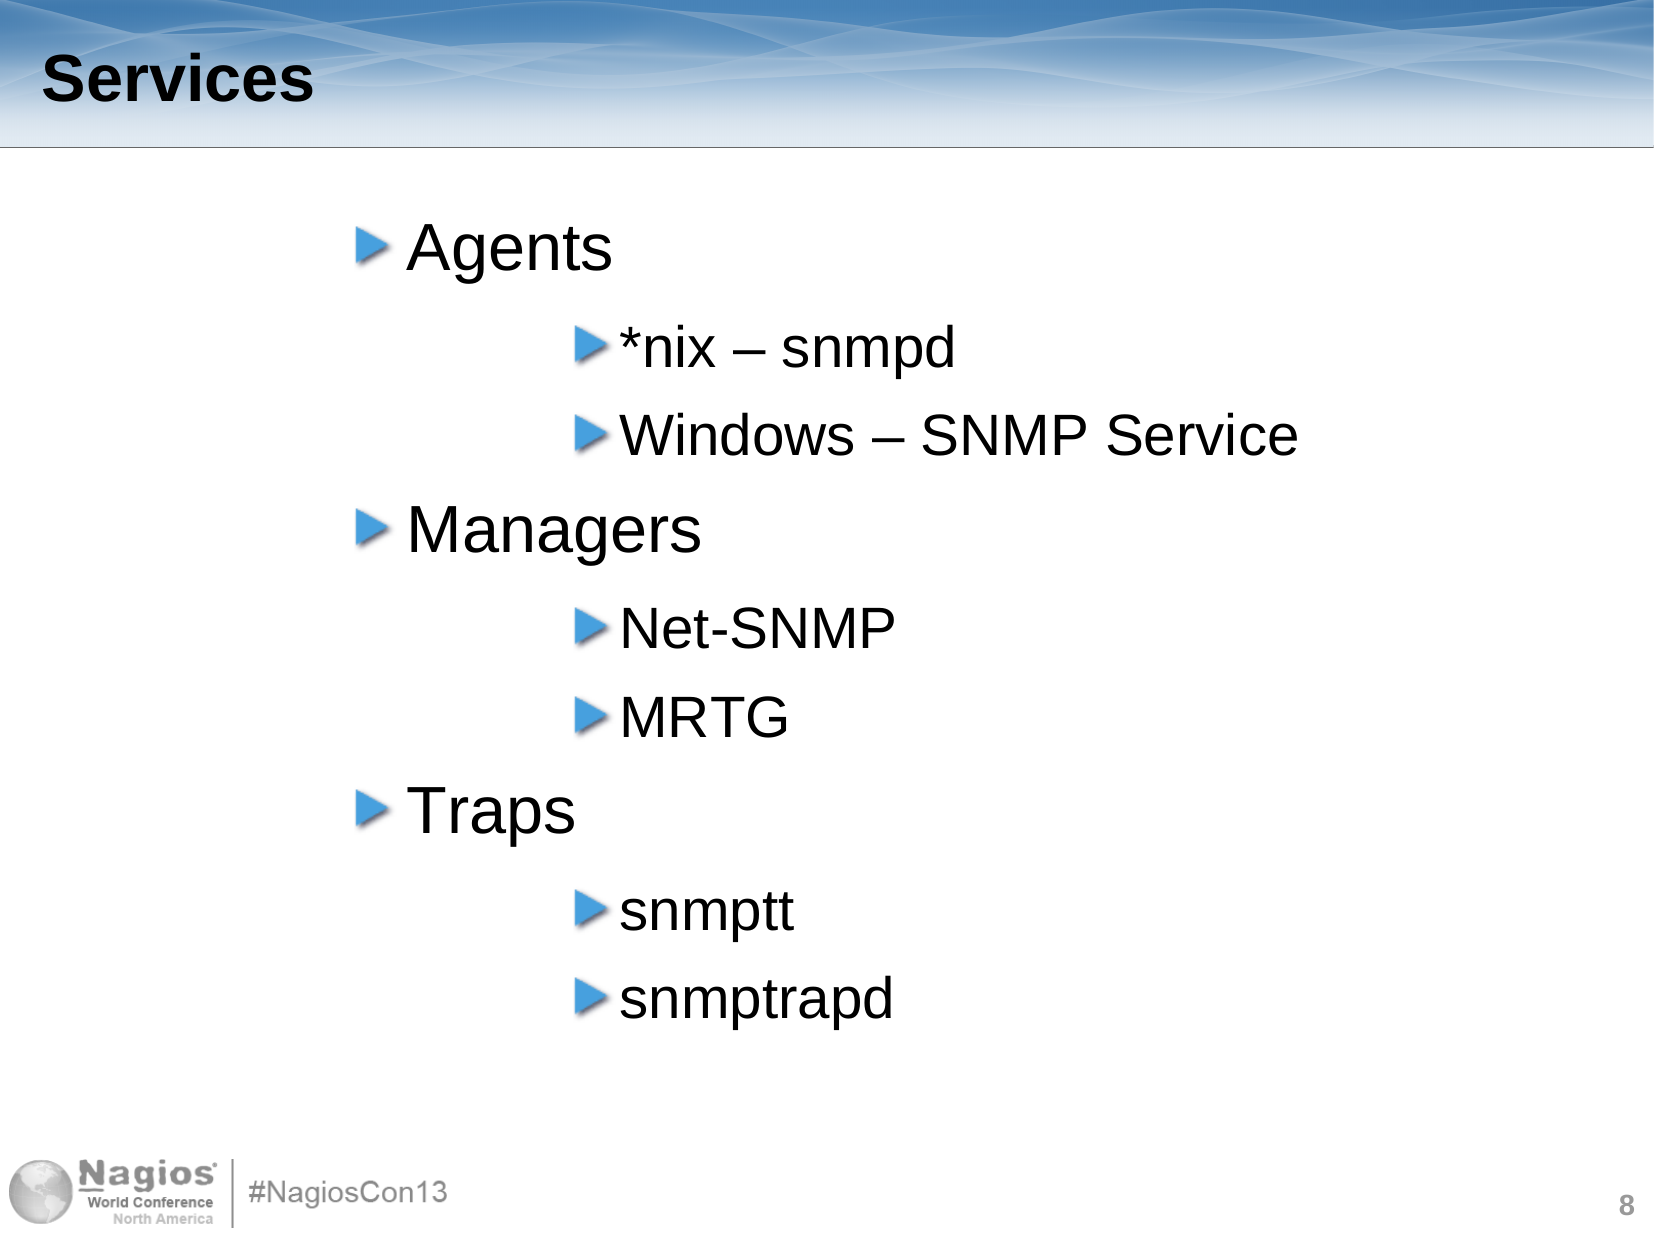

# Services
Agents
*nix – snmpd
Windows – SNMP Service
Managers
Net-SNMP
MRTG
Traps
snmptt
snmptrapd
8